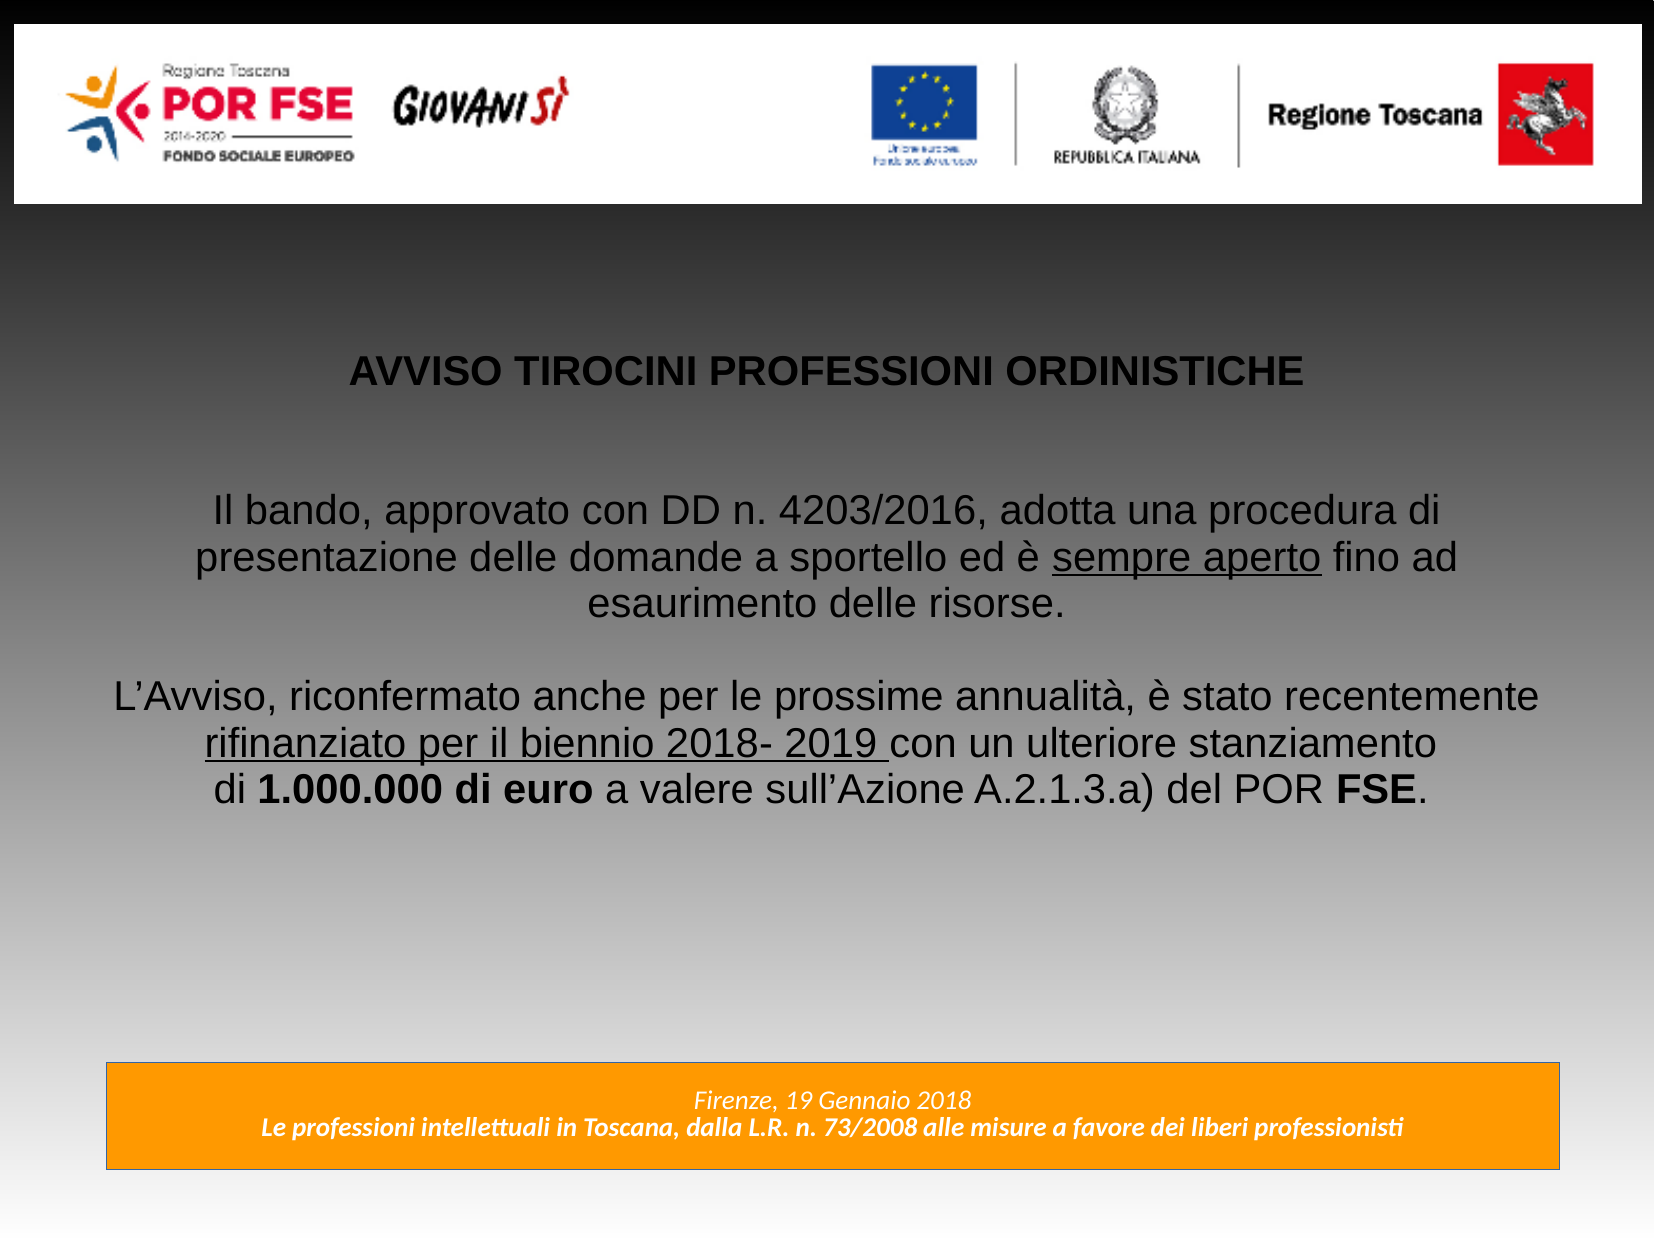

#
AVVISO TIROCINI PROFESSIONI ORDINISTICHE
Il bando, approvato con DD n. 4203/2016, adotta una procedura di presentazione delle domande a sportello ed è sempre aperto fino ad esaurimento delle risorse.
L’Avviso, riconfermato anche per le prossime annualità, è stato recentemente rifinanziato per il biennio 2018- 2019 con un ulteriore stanziamento
di 1.000.000 di euro a valere sull’Azione A.2.1.3.a) del POR FSE.
Firenze, 19 Gennaio 2018
Le professioni intellettuali in Toscana, dalla L.R. n. 73/2008 alle misure a favore dei liberi professionisti